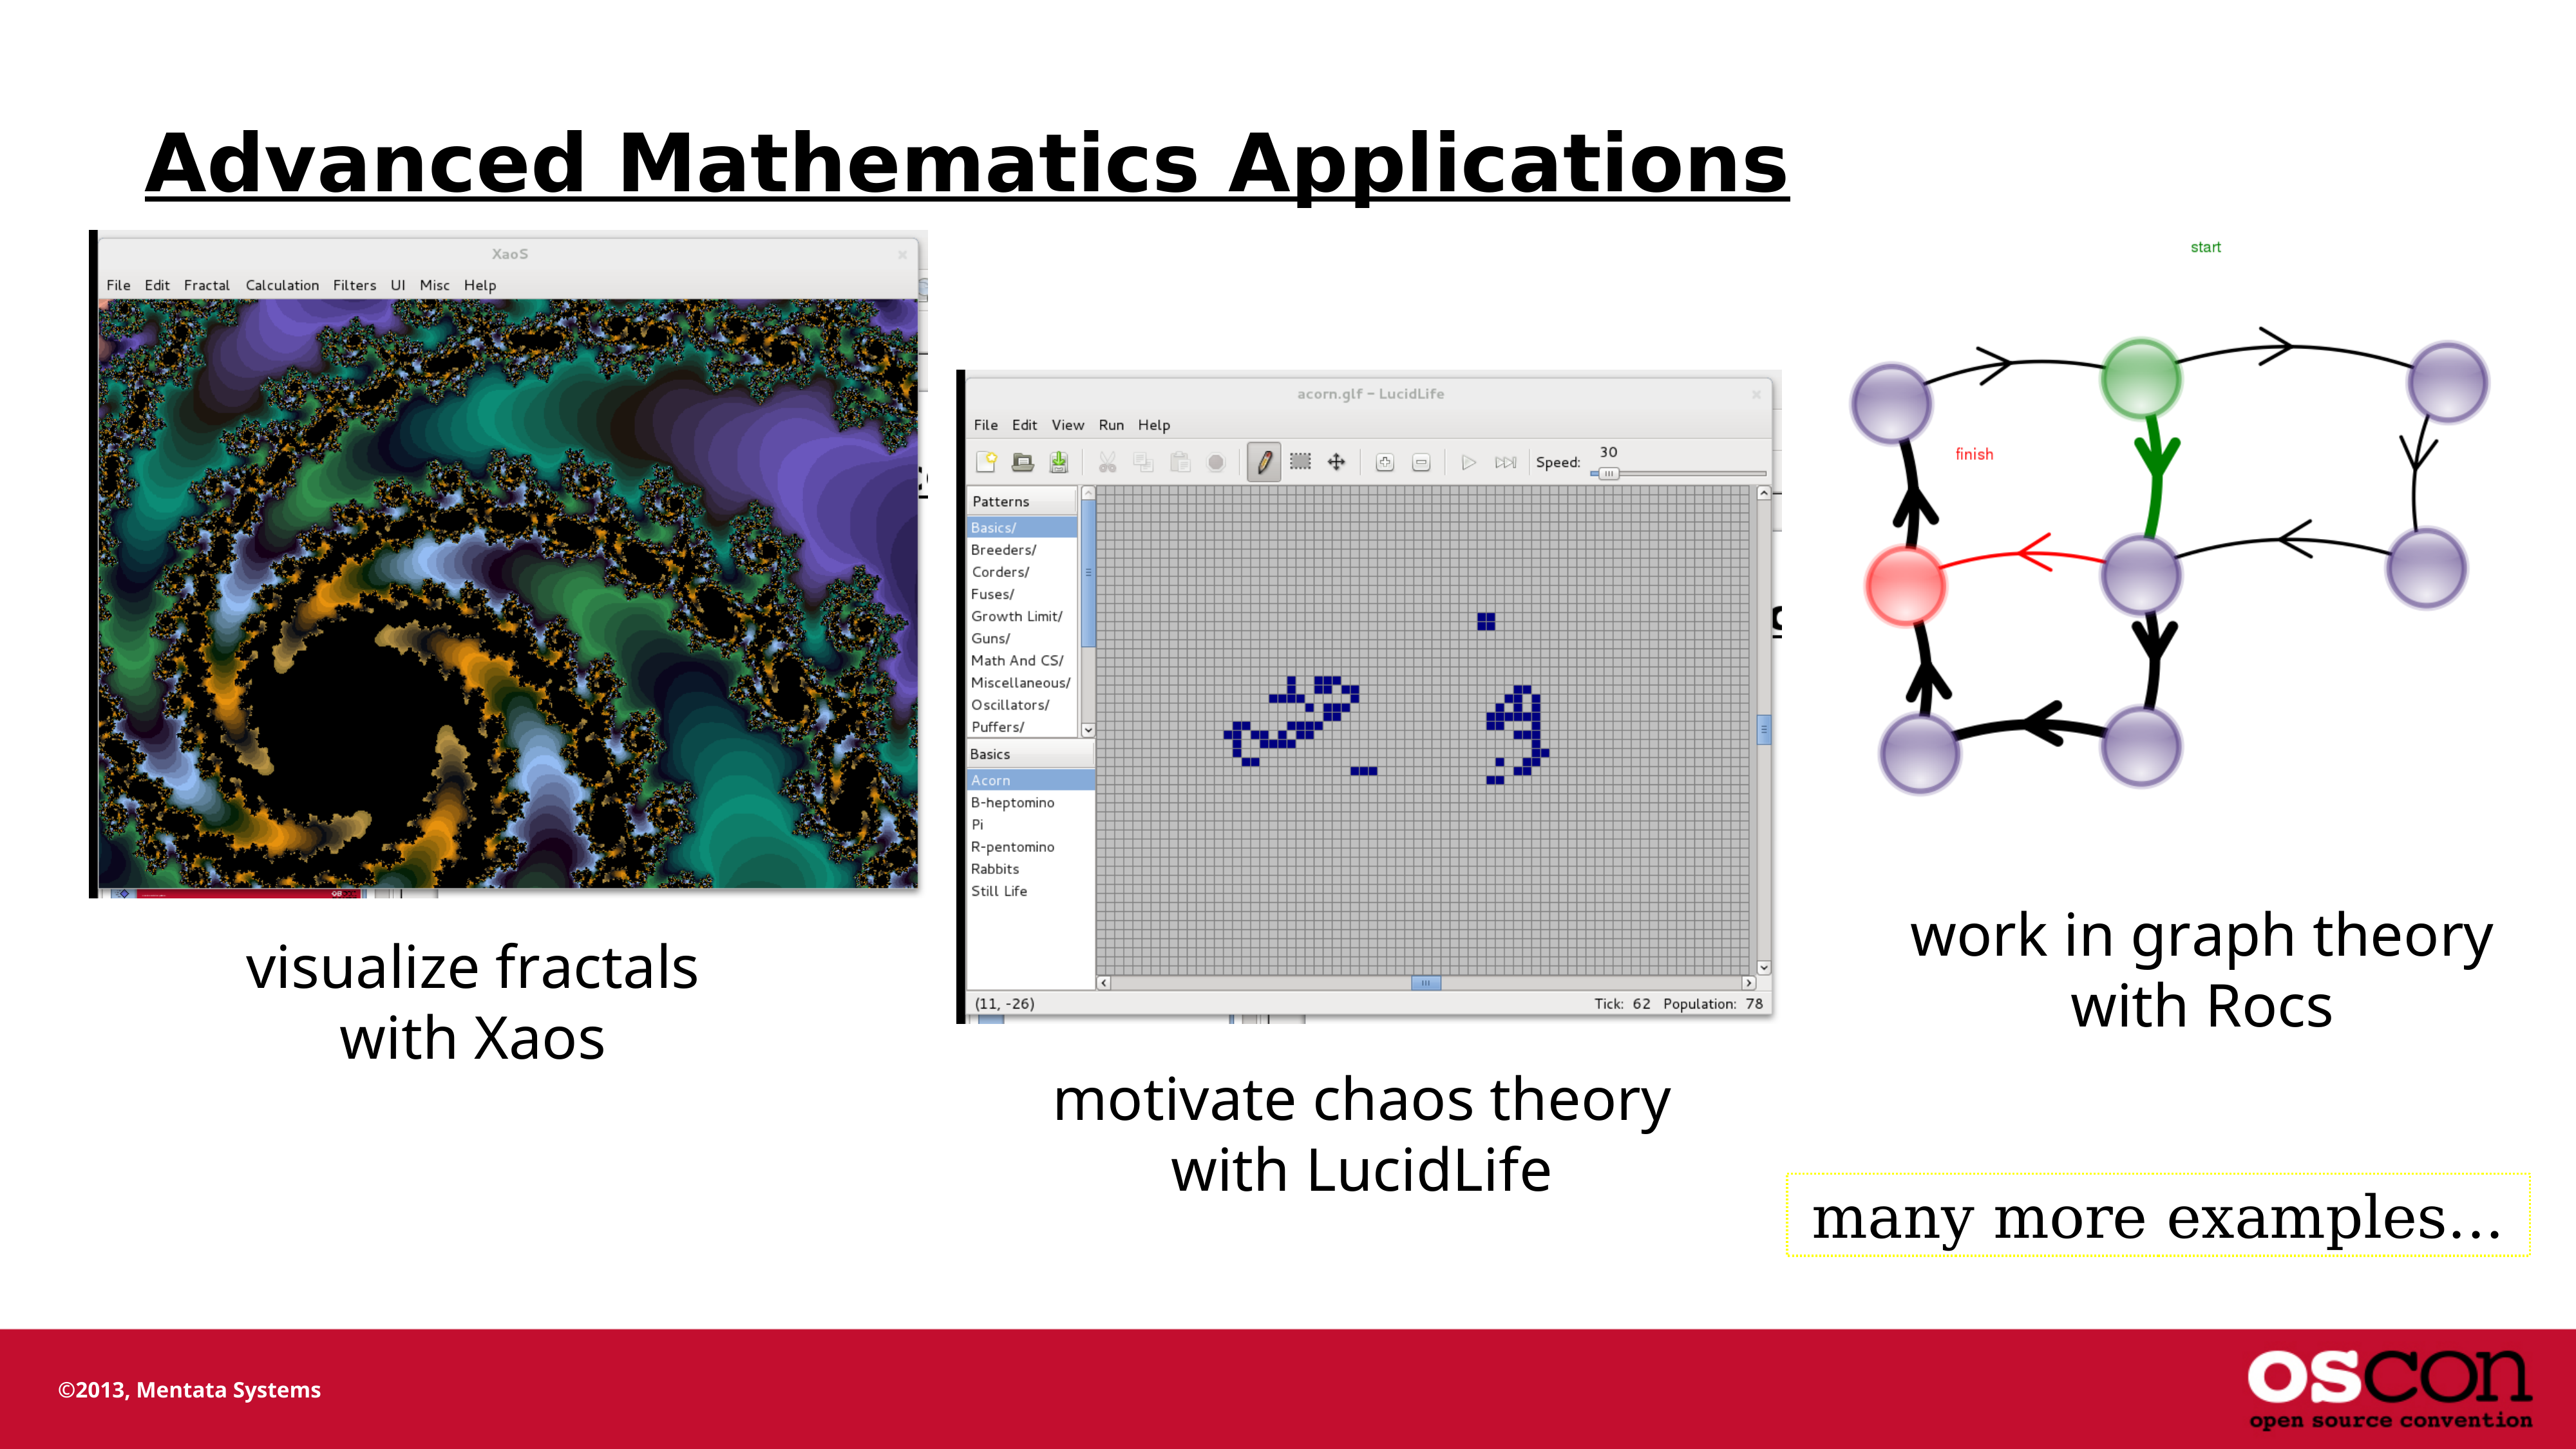

#
Advanced Mathematics Applications
work in graph theory
with Rocs
visualize fractals
with Xaos
motivate chaos theory
with LucidLife
many more examples...
©2013, Mentata Systems